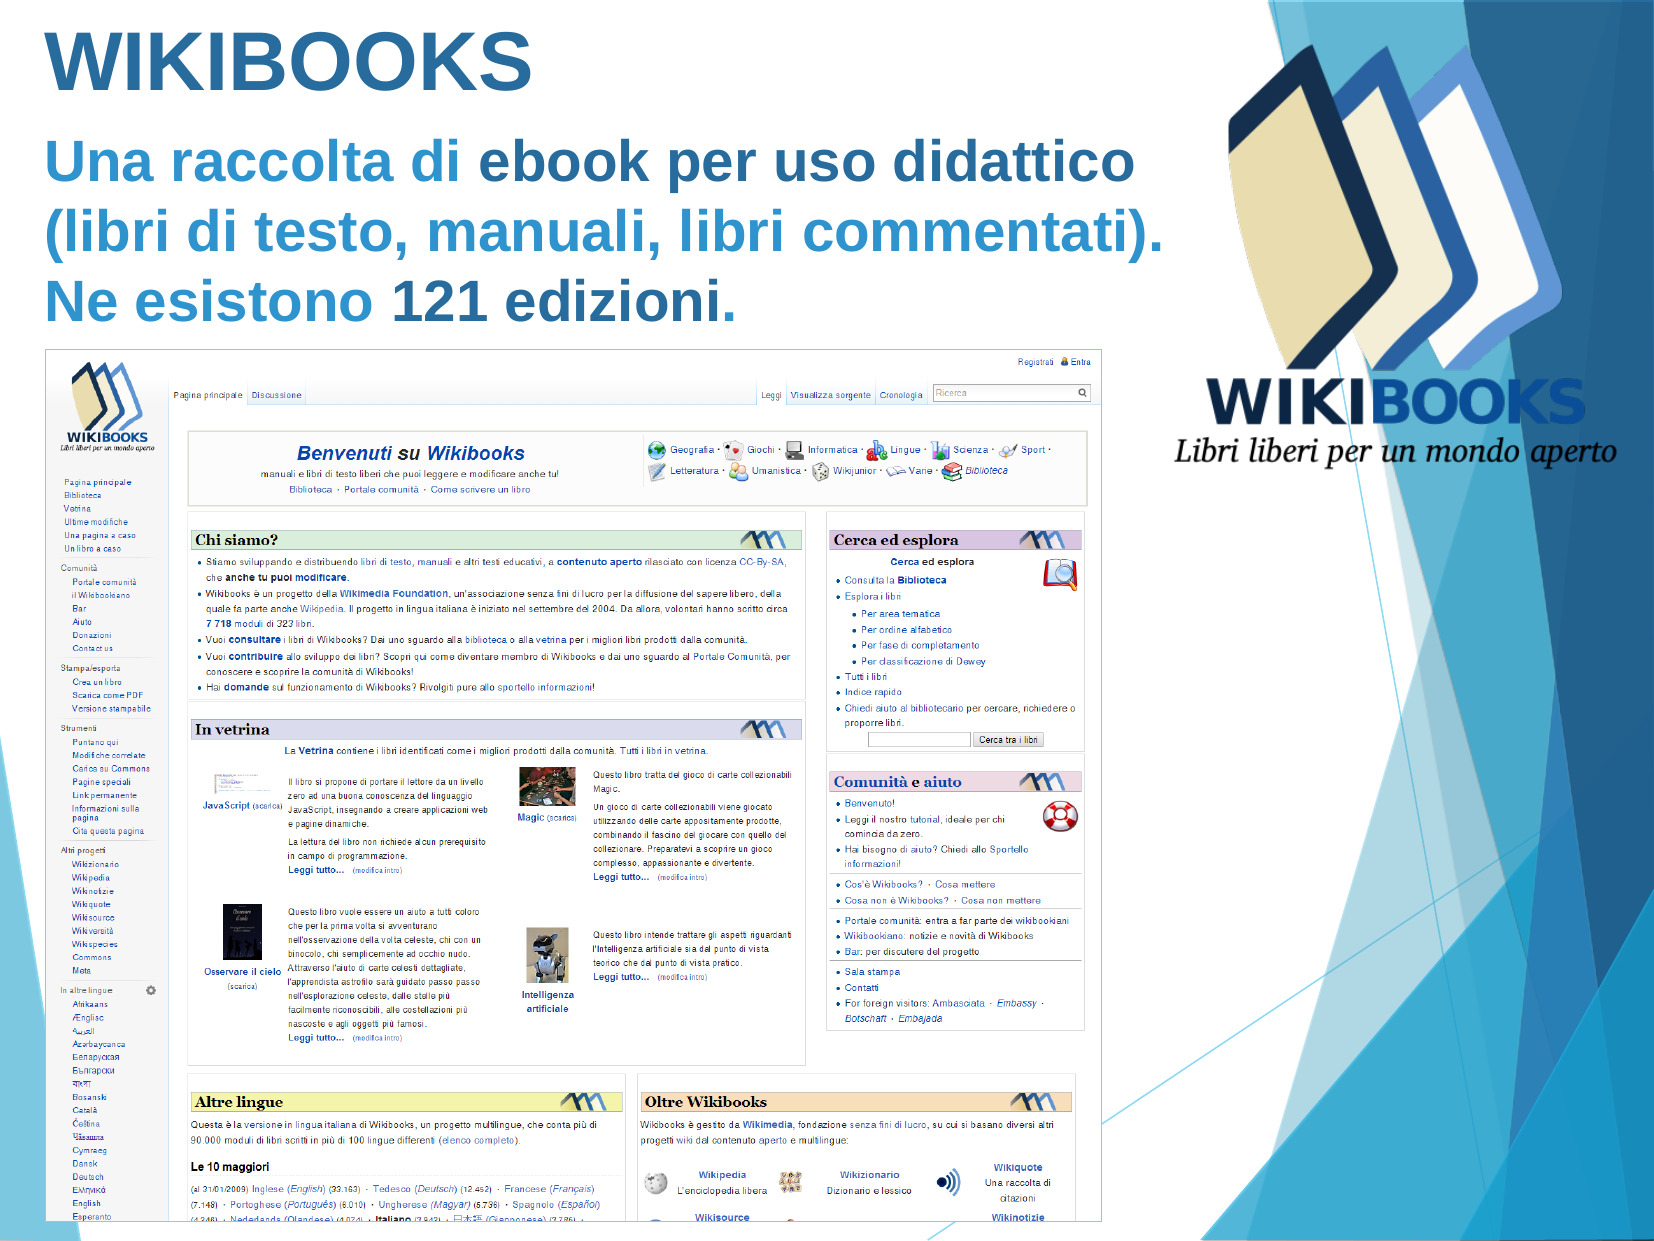

WIKIBOOKS
Una raccolta di ebook per uso didattico
(libri di testo, manuali, libri commentati).
Ne esistono 121 edizioni.